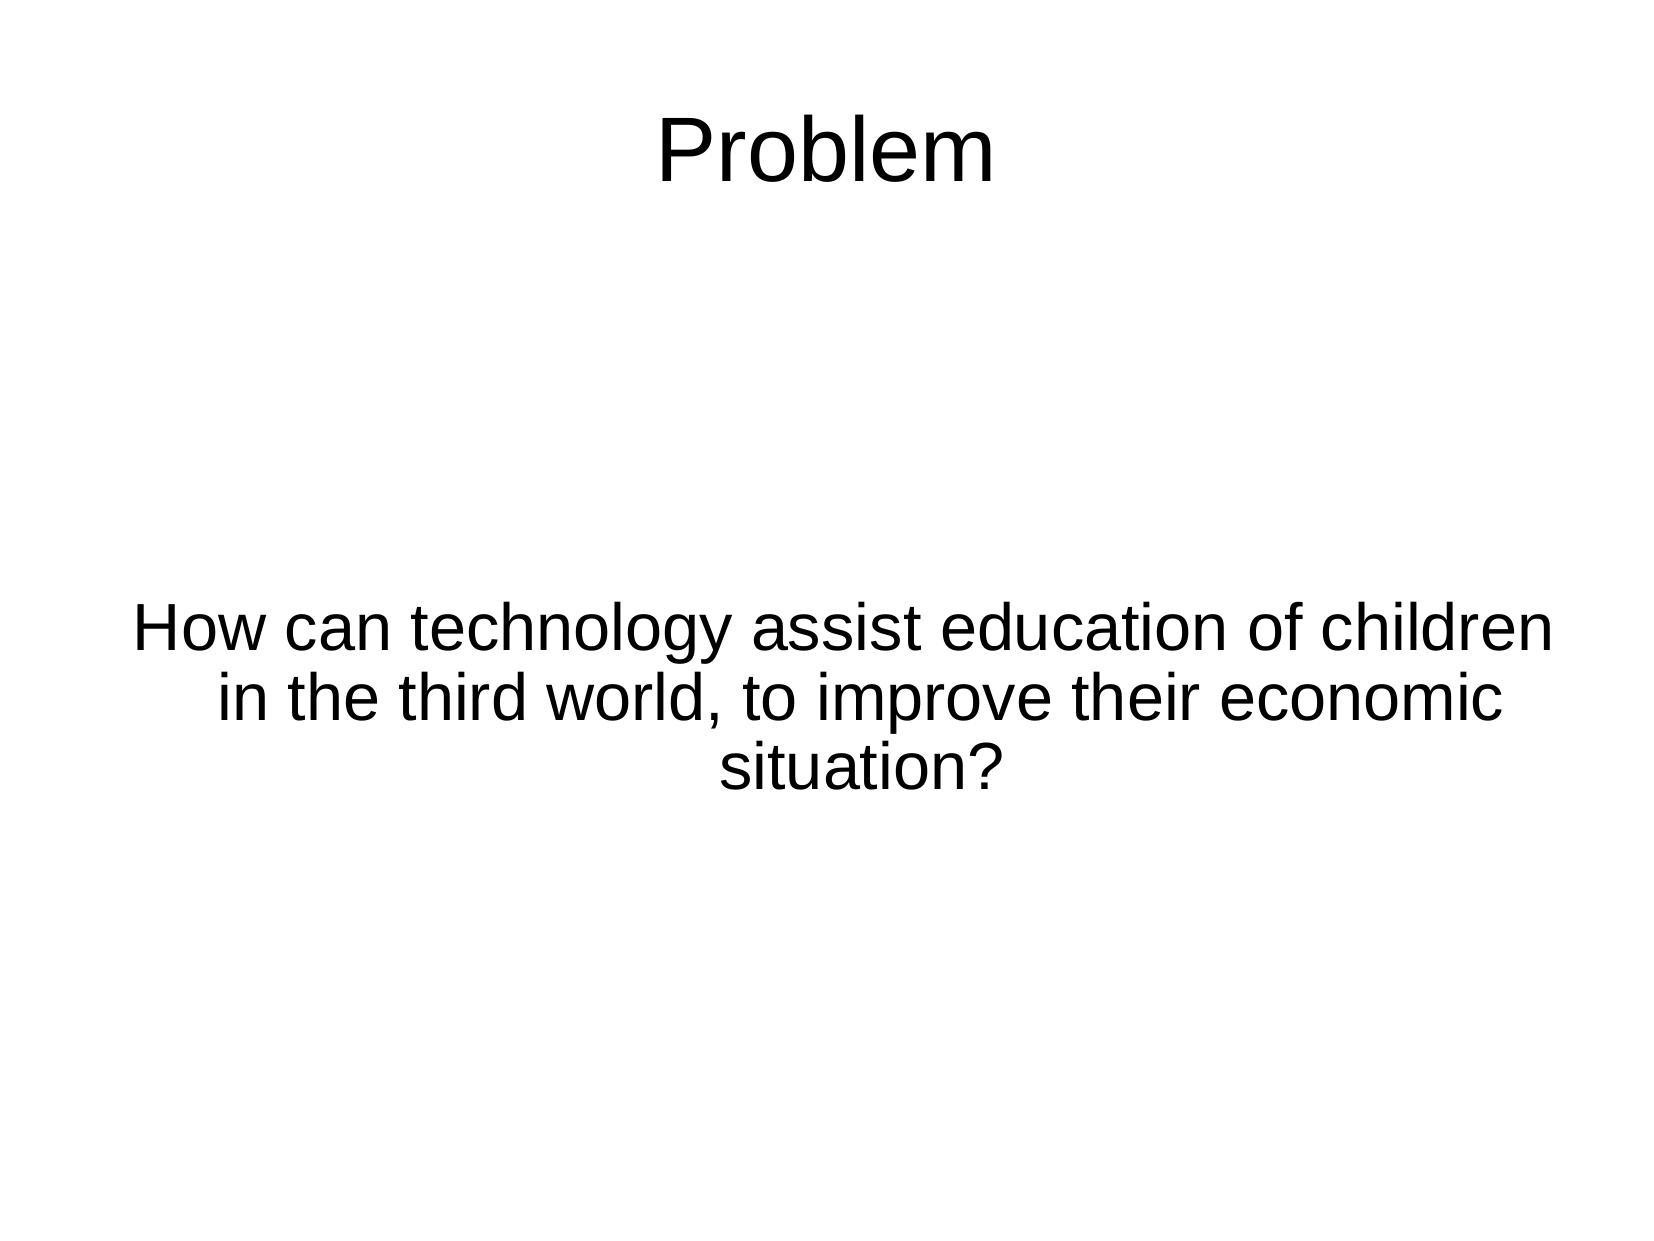

# Problem
How can technology assist education of children in the third world, to improve their economic situation?